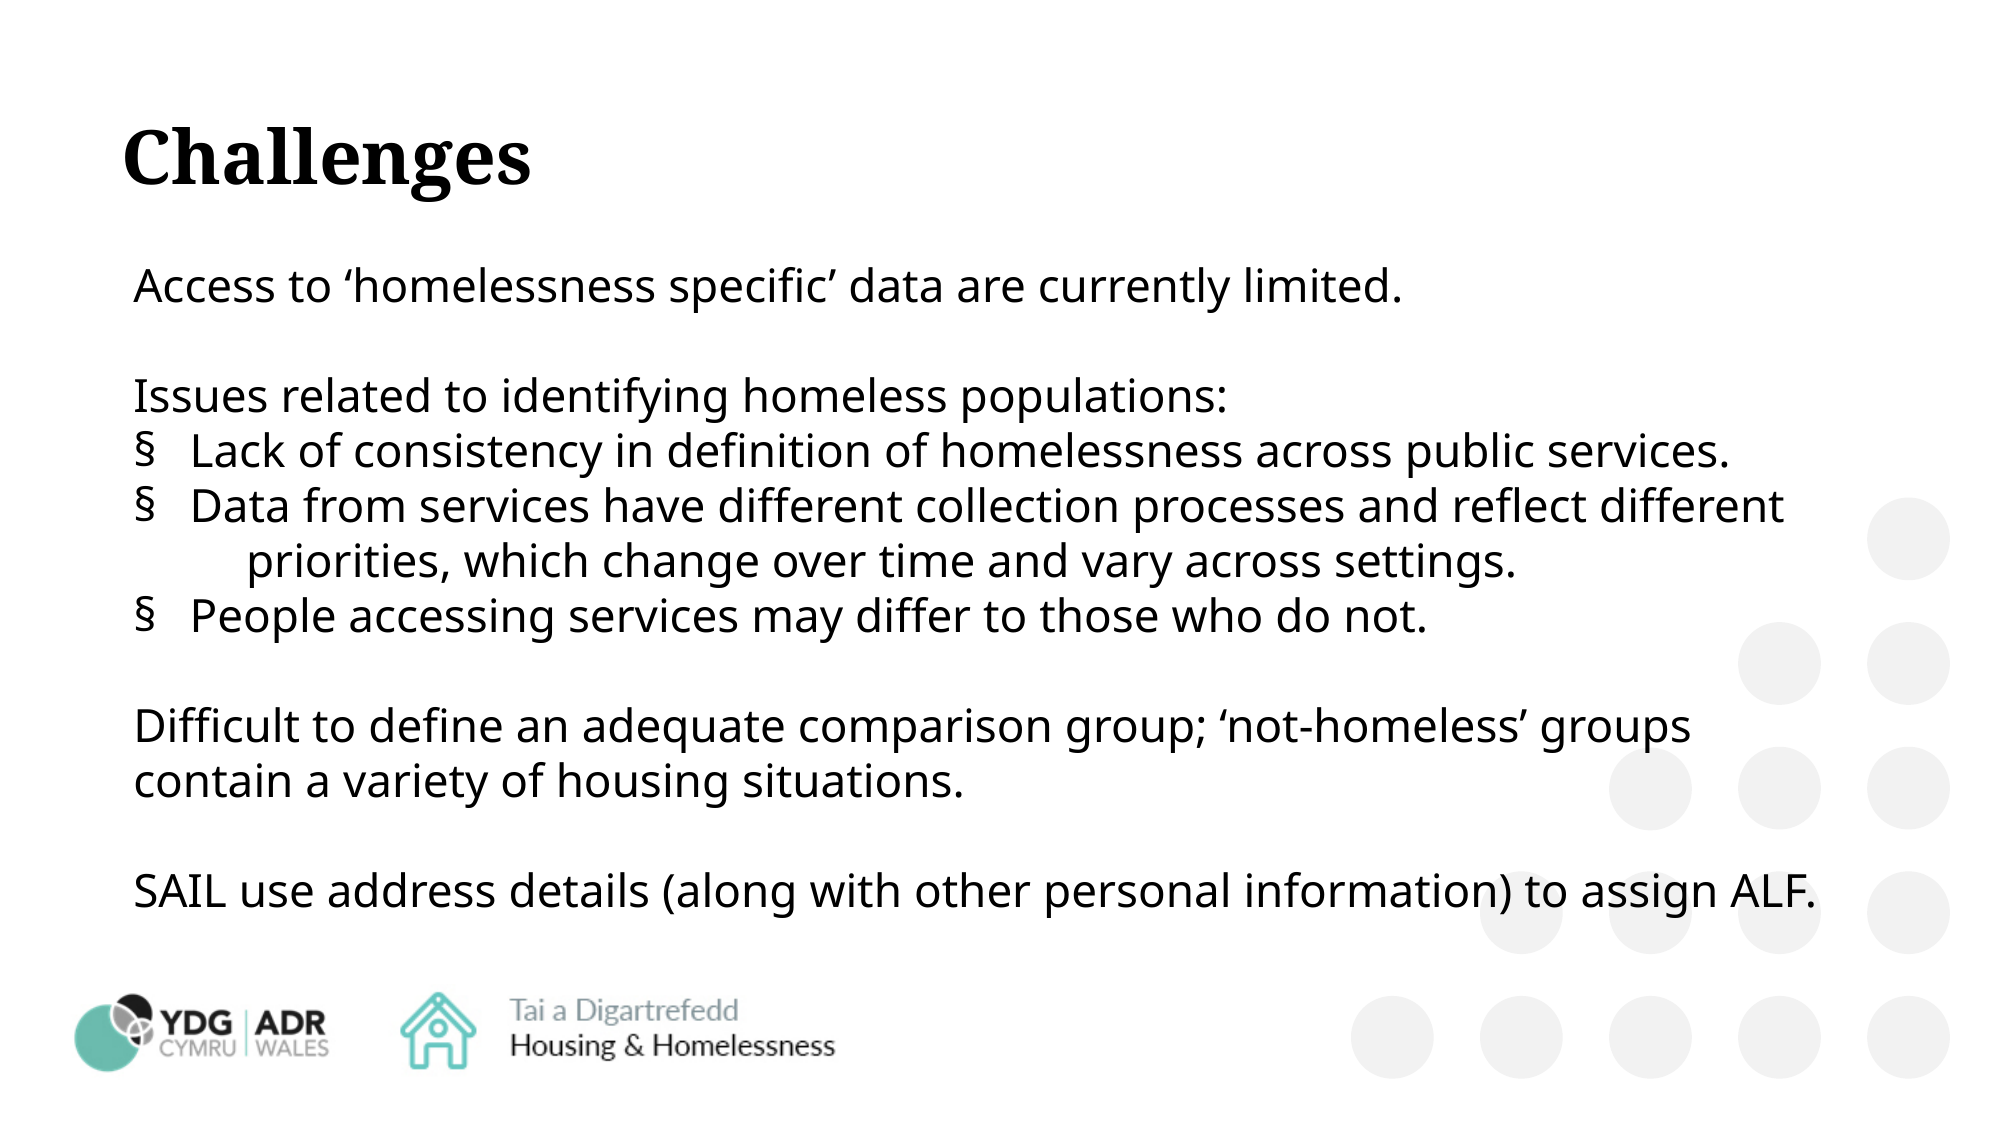

Challenges
Access to ‘homelessness specific’ data are currently limited.
Issues related to identifying homeless populations:
Lack of consistency in definition of homelessness across public services.
Data from services have different collection processes and reflect different priorities, which change over time and vary across settings.
People accessing services may differ to those who do not.
Difficult to define an adequate comparison group; ‘not-homeless’ groups contain a variety of housing situations.
SAIL use address details (along with other personal information) to assign ALF.